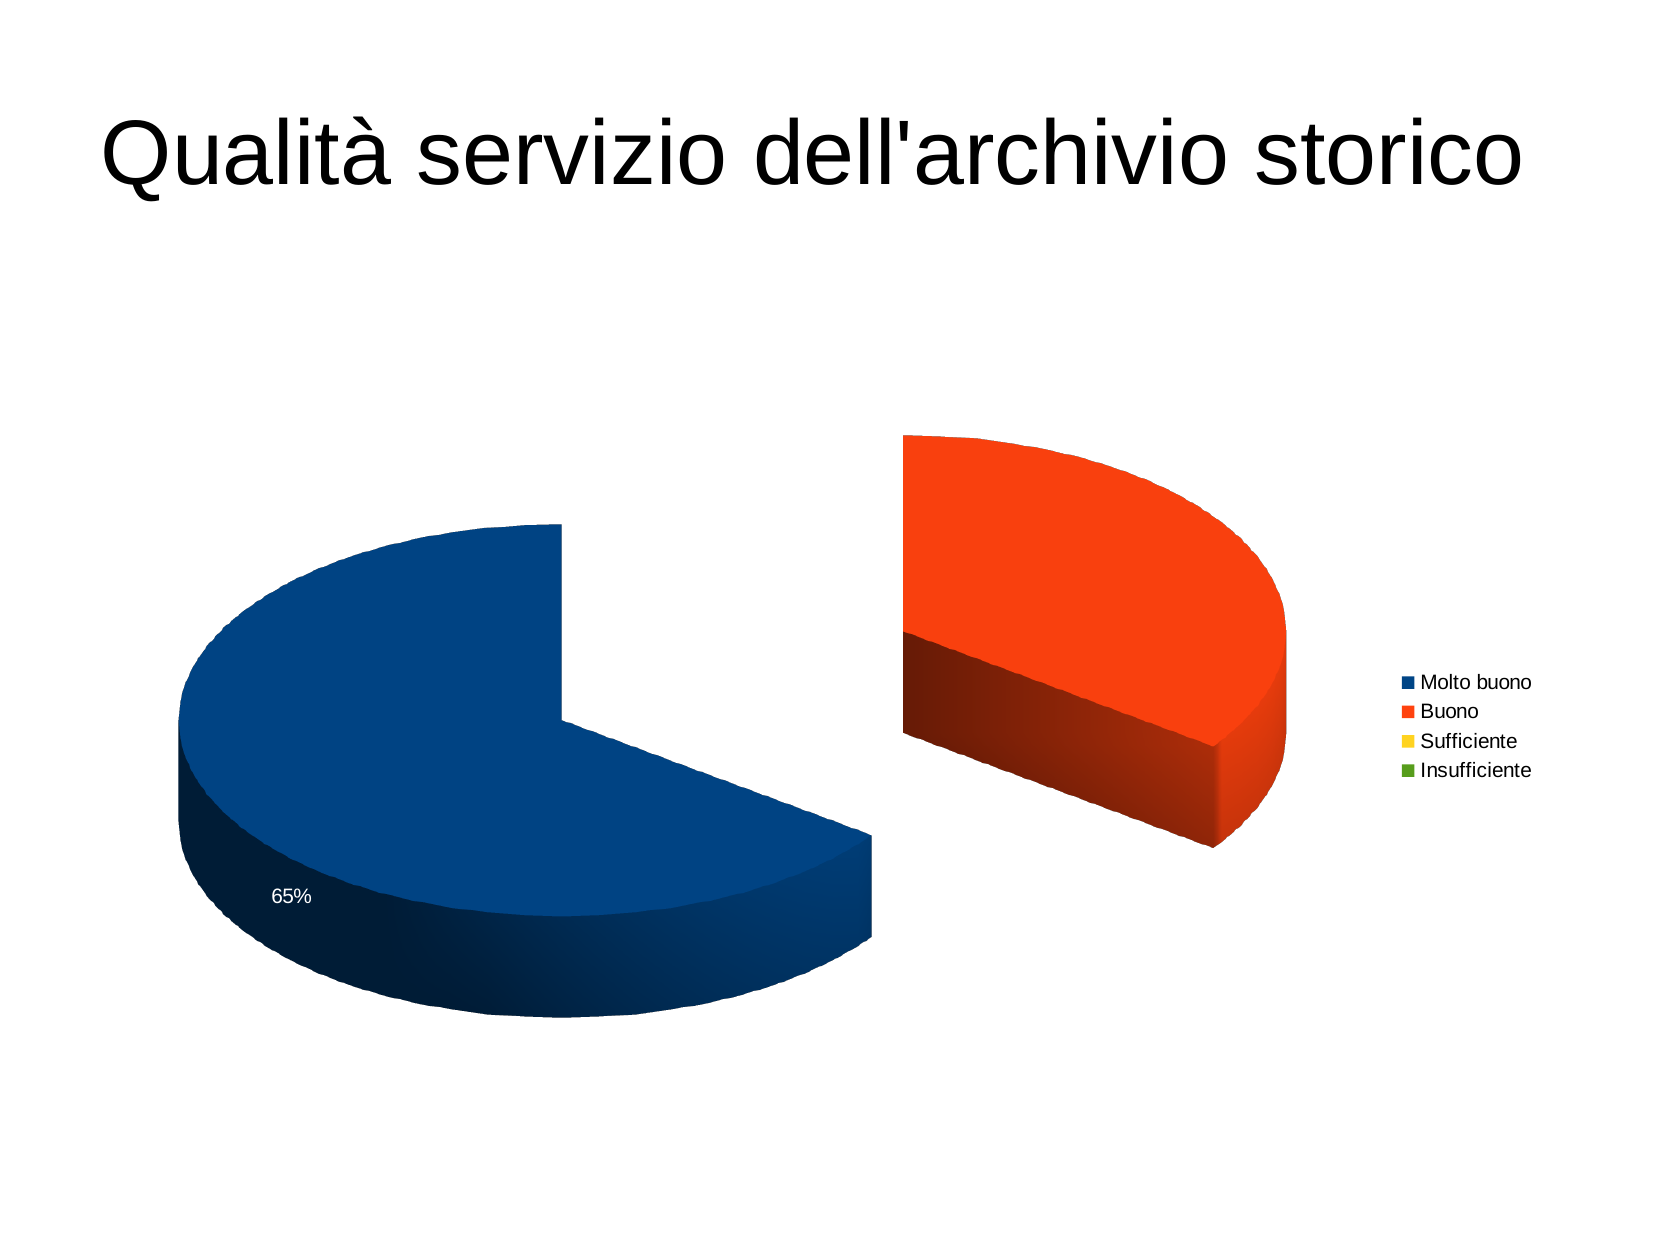

# Qualità servizio dell'archivio storico
[unsupported chart]